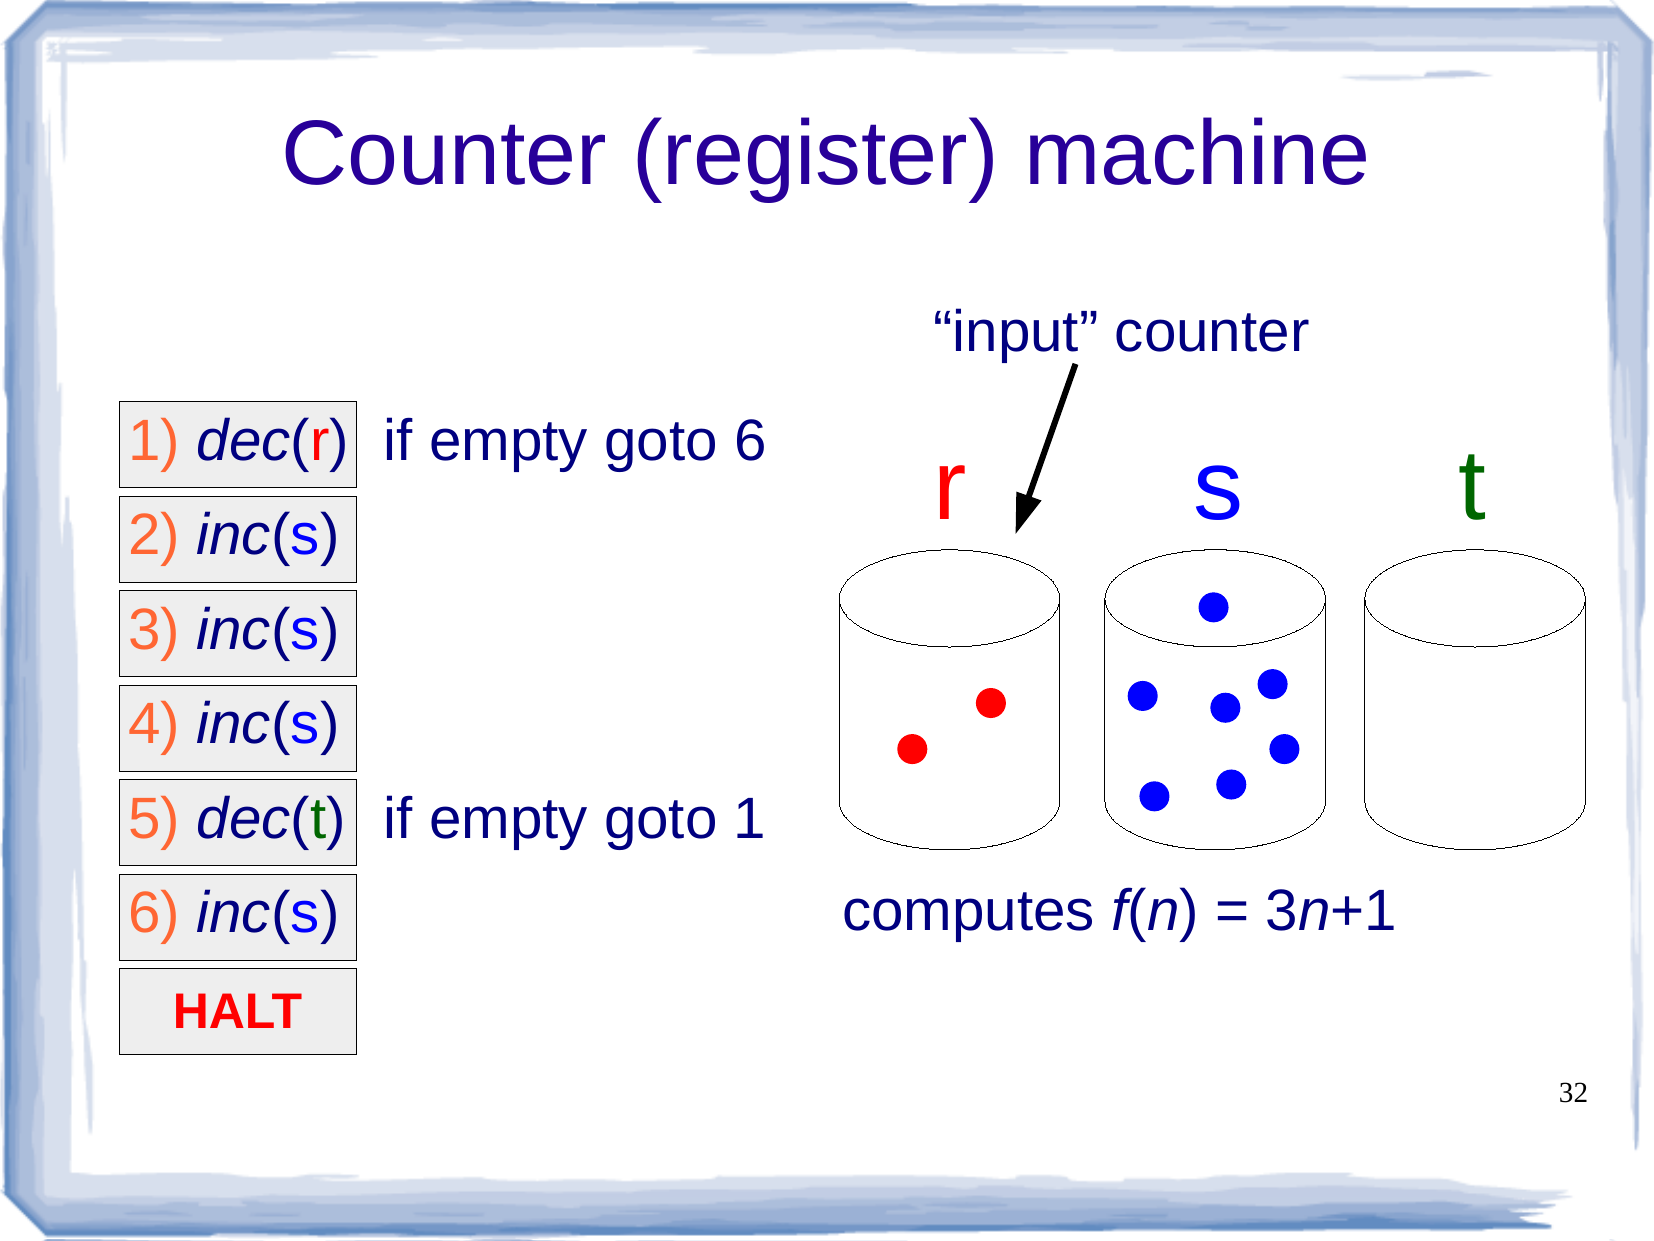

# Counter (register) machine
“input” counter
 dec(r)
 inc(s)
 inc(s)
 inc(s)
 dec(t)
 inc(s)
if empty goto 6
r
s
t
if empty goto 1
computes f(n) = 3n+1
HALT
32